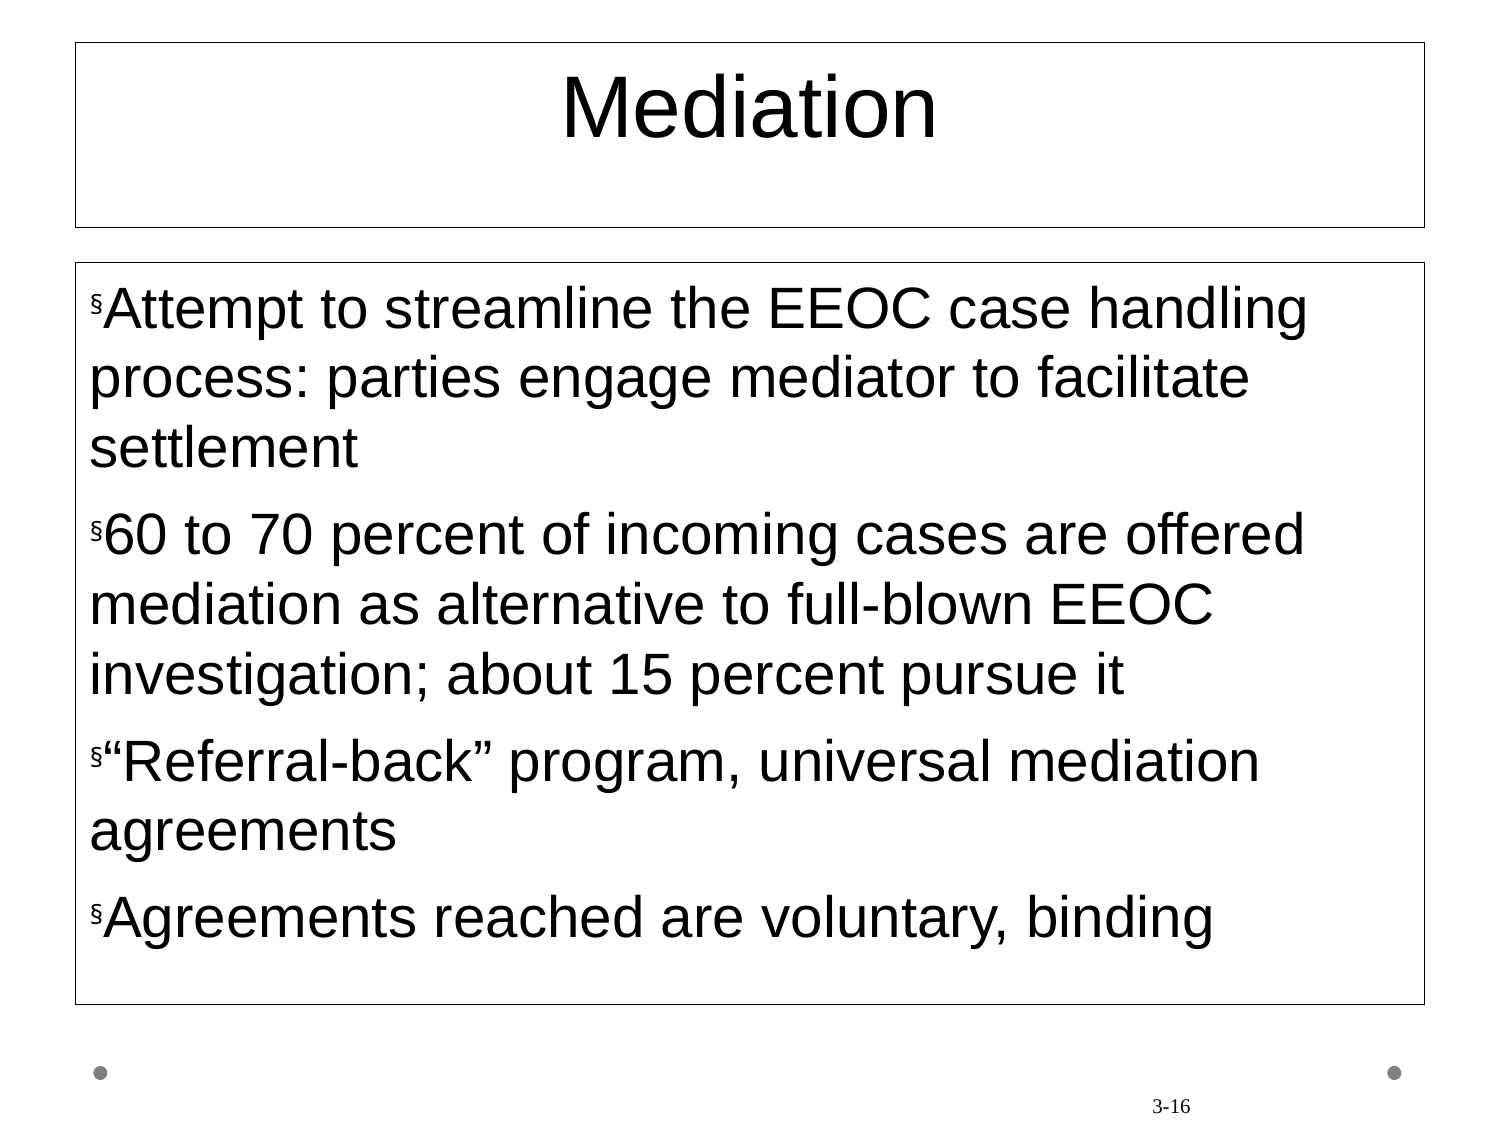

# Mediation
Attempt to streamline the EEOC case handling process: parties engage mediator to facilitate settlement
60 to 70 percent of incoming cases are offered mediation as alternative to full-blown EEOC investigation; about 15 percent pursue it
“Referral-back” program, universal mediation agreements
Agreements reached are voluntary, binding